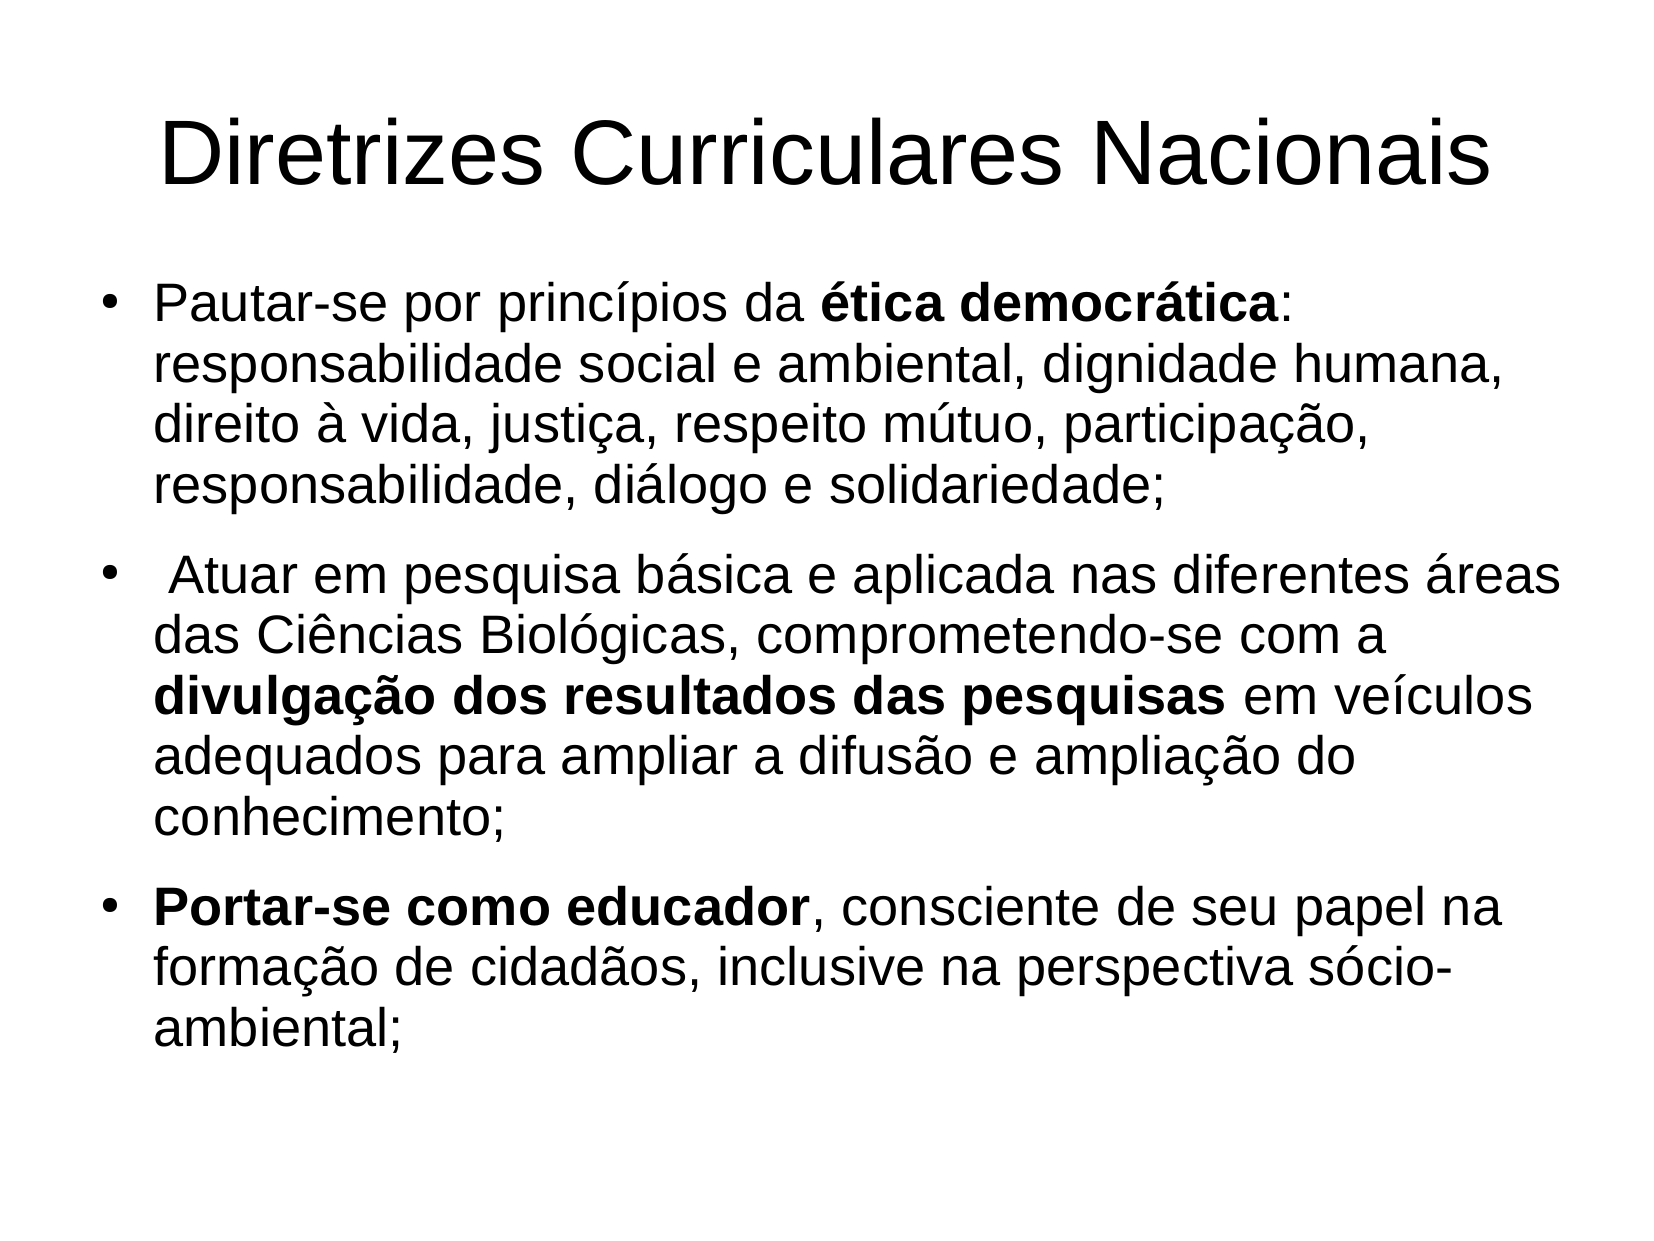

# Diretrizes Curriculares Nacionais
Pautar-se por princípios da ética democrática: responsabilidade social e ambiental, dignidade humana, direito à vida, justiça, respeito mútuo, participação, responsabilidade, diálogo e solidariedade;
 Atuar em pesquisa básica e aplicada nas diferentes áreas das Ciências Biológicas, comprometendo-se com a divulgação dos resultados das pesquisas em veículos adequados para ampliar a difusão e ampliação do conhecimento;
Portar-se como educador, consciente de seu papel na formação de cidadãos, inclusive na perspectiva sócio-ambiental;